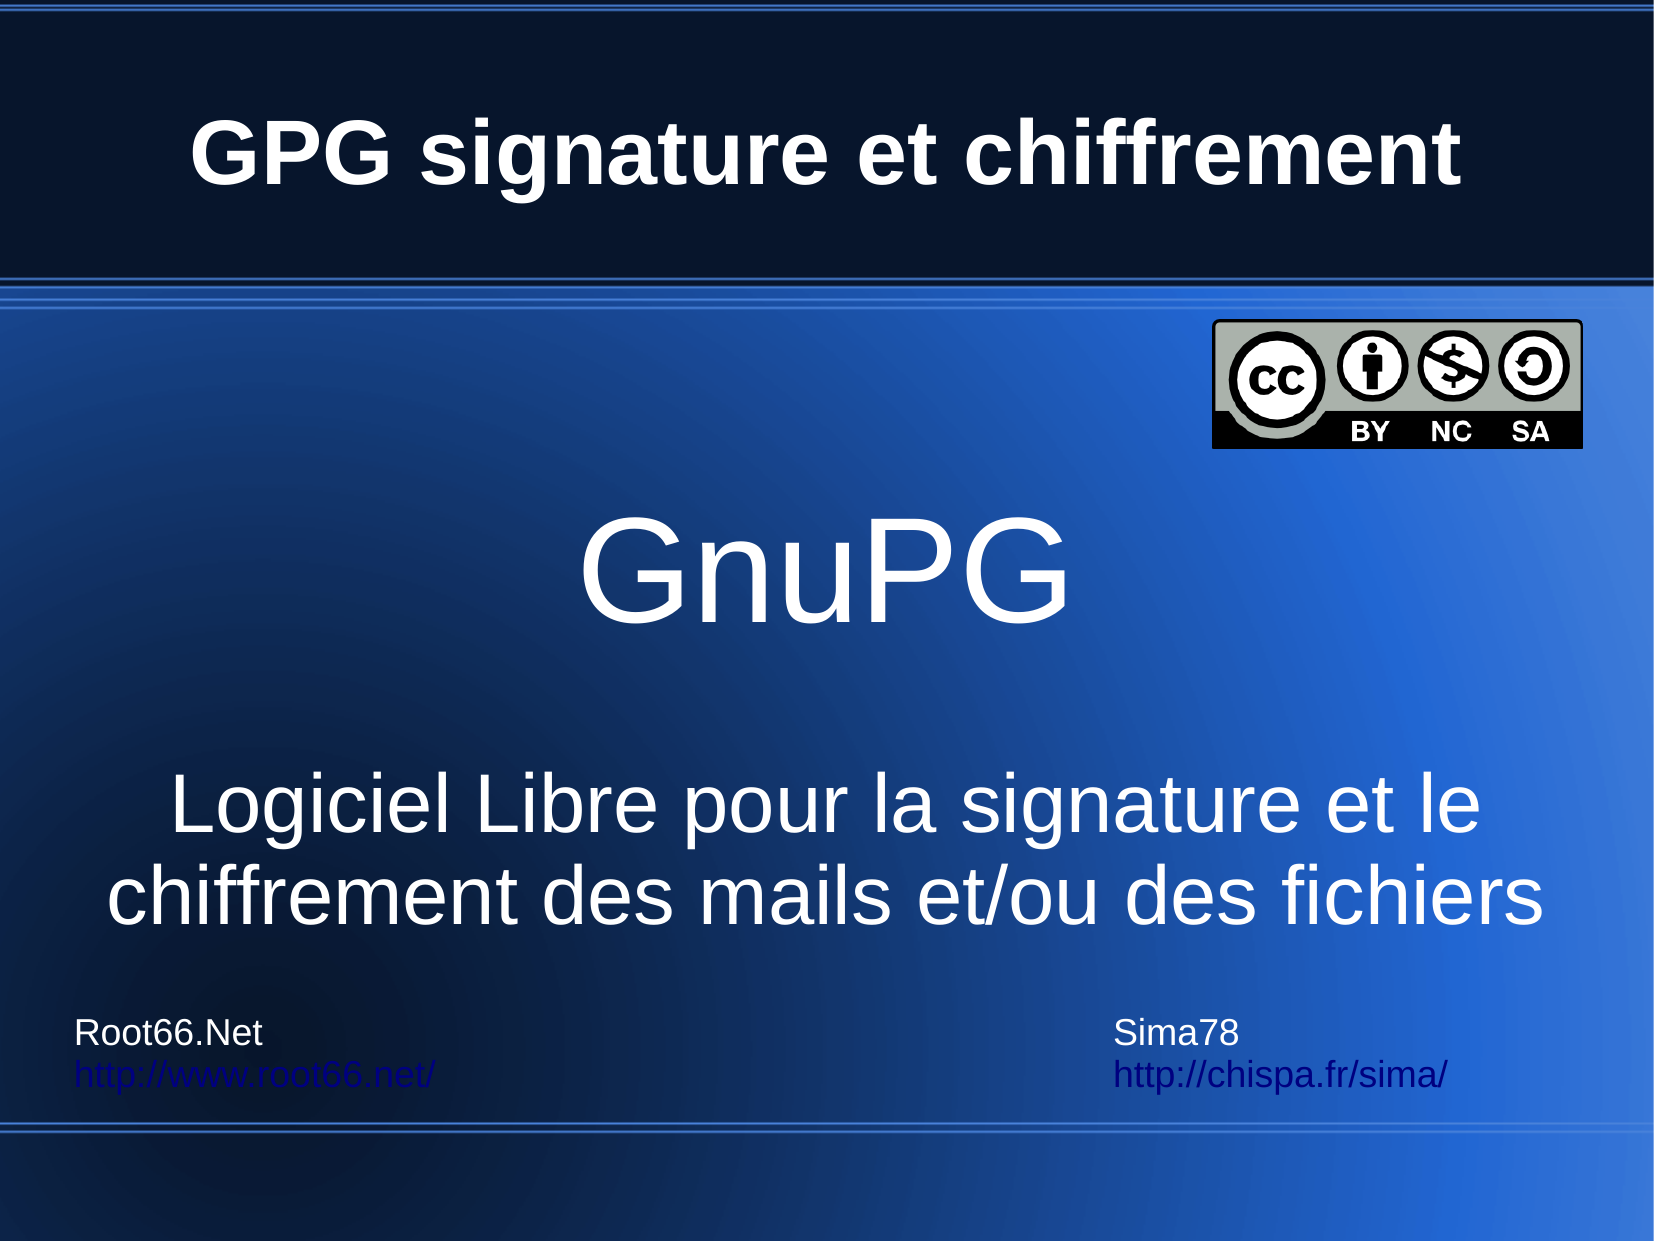

# GPG signature et chiffrement
GnuPG
Logiciel Libre pour la signature et le chiffrement des mails et/ou des fichiers
Root66.Net
http://www.root66.net/
Sima78
http://chispa.fr/sima/